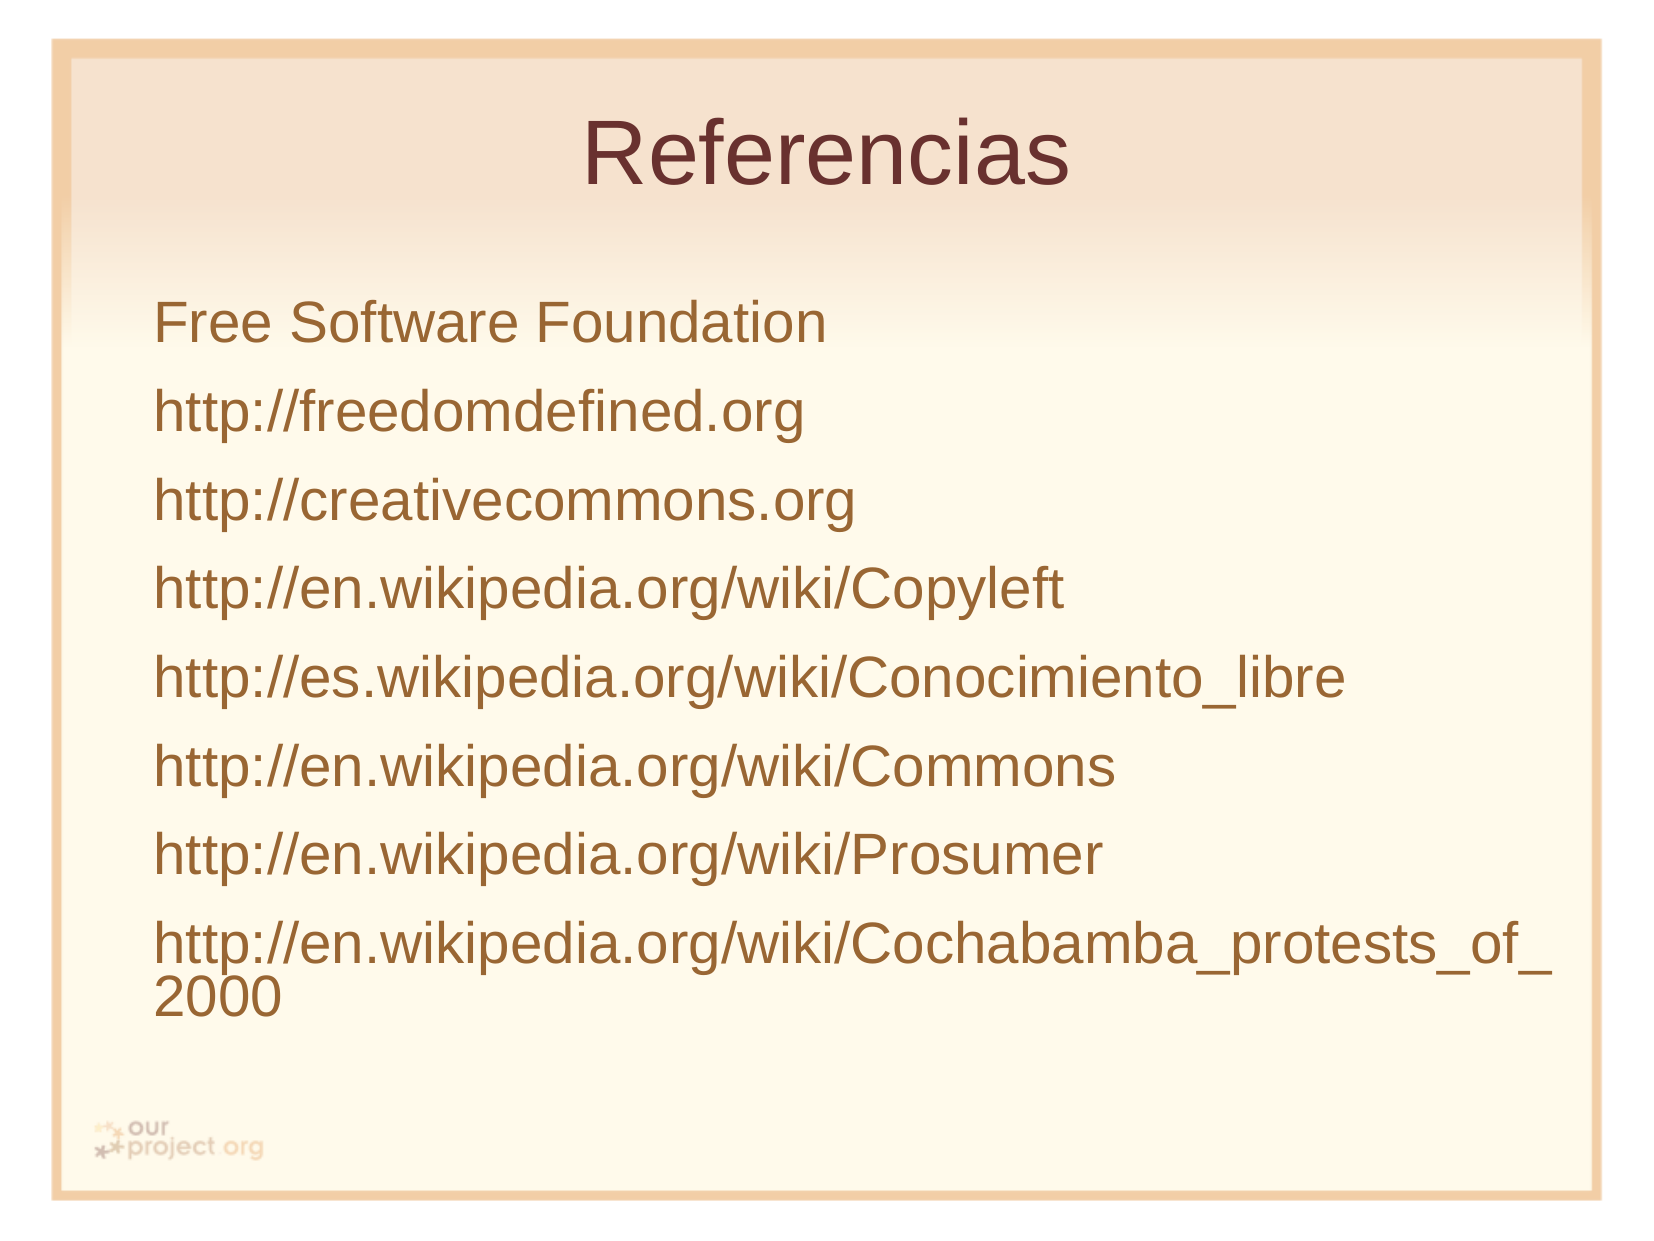

# Referencias
Free Software Foundation
http://freedomdefined.org
http://creativecommons.org
http://en.wikipedia.org/wiki/Copyleft
http://es.wikipedia.org/wiki/Conocimiento_libre
http://en.wikipedia.org/wiki/Commons
http://en.wikipedia.org/wiki/Prosumer
http://en.wikipedia.org/wiki/Cochabamba_protests_of_2000